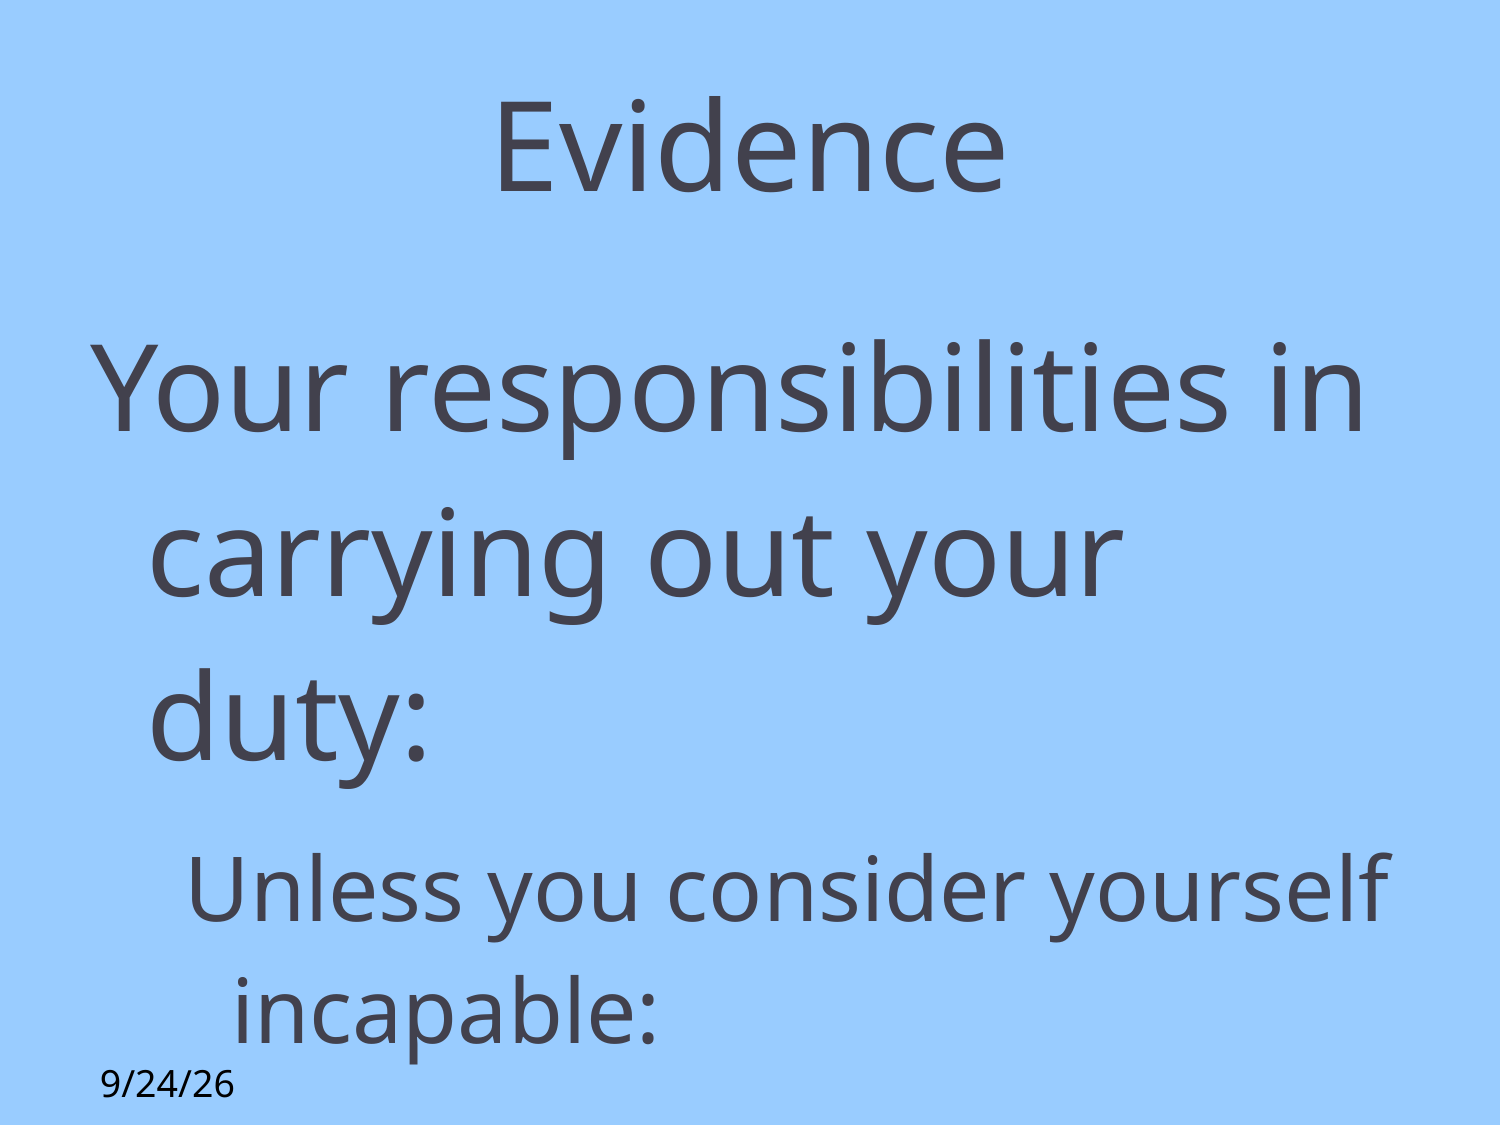

# Evidence
Your responsibilities in carrying out your duty:
Unless you consider yourself incapable:
Preserve the scene/evidence
Observe and mark evidence without touching it
Bag and tag